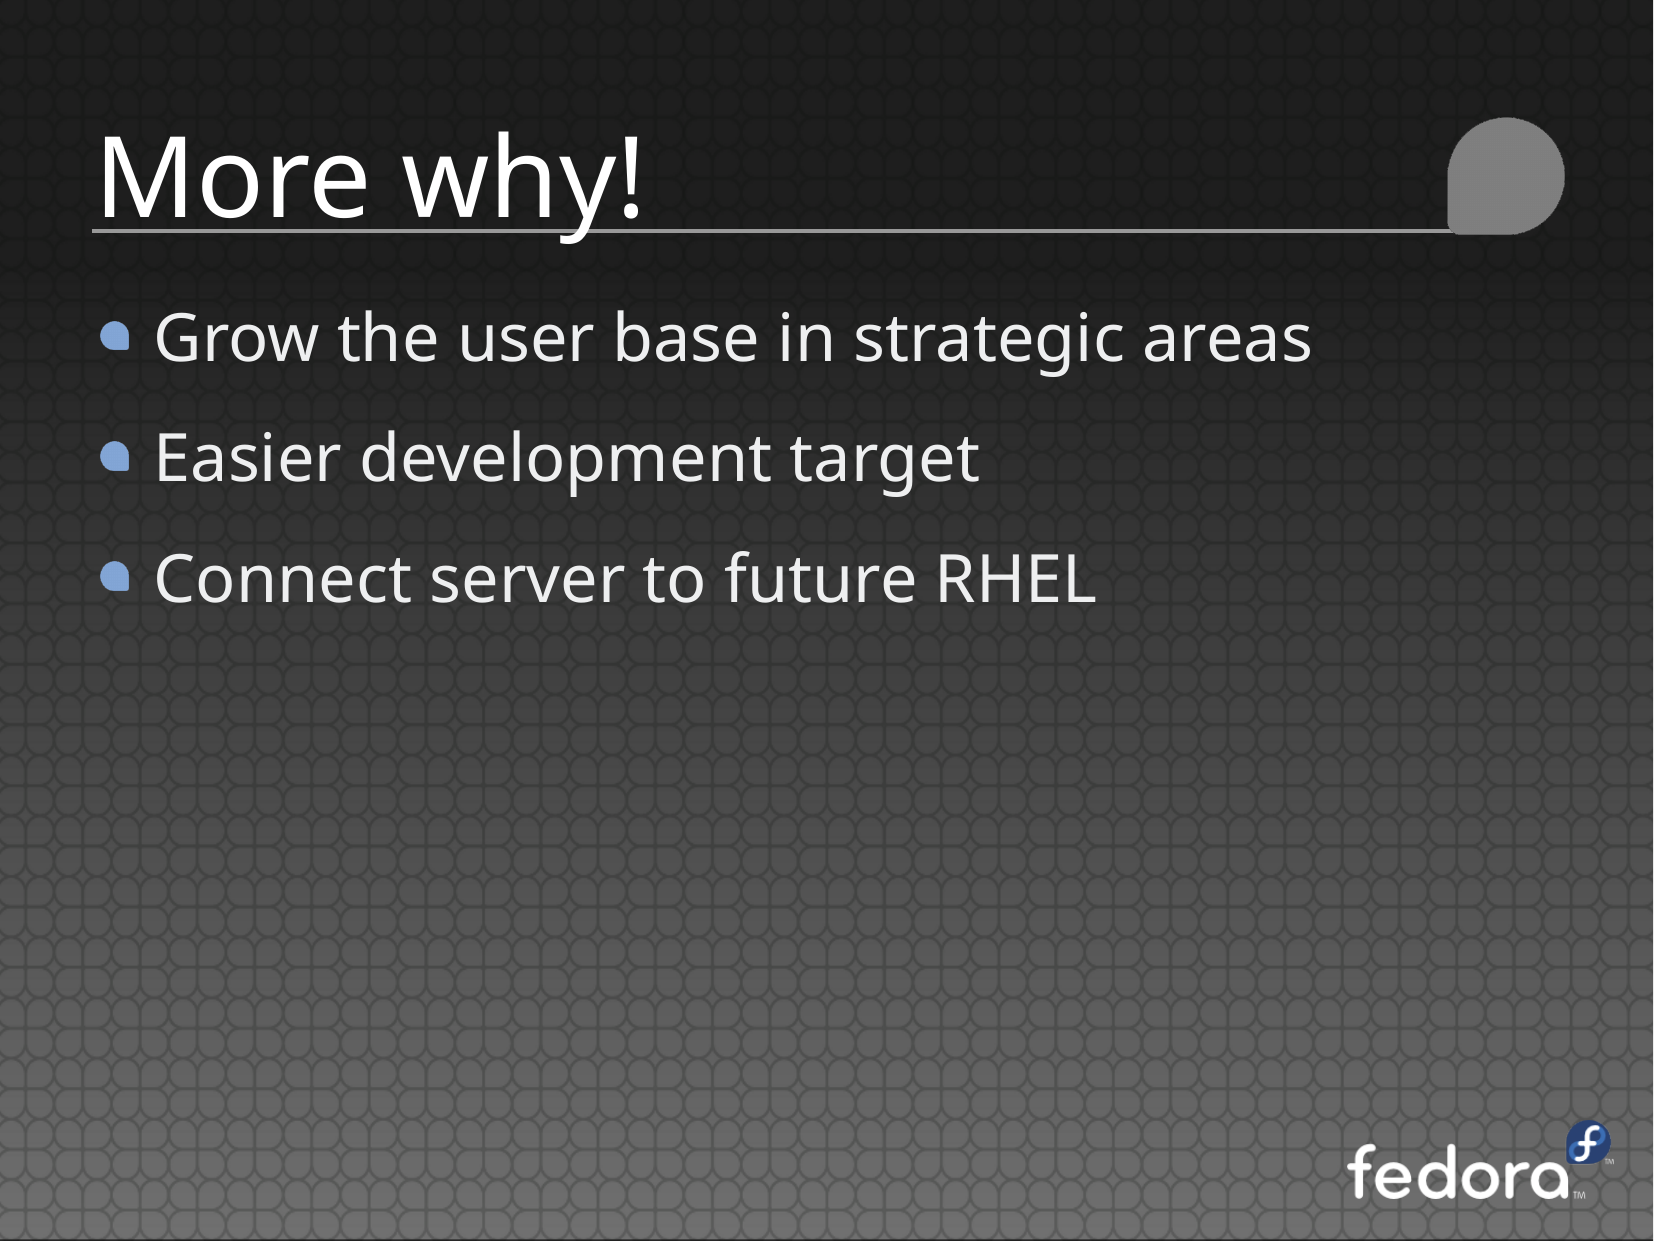

More why!
# Grow the user base in strategic areas
Easier development target
Connect server to future RHEL